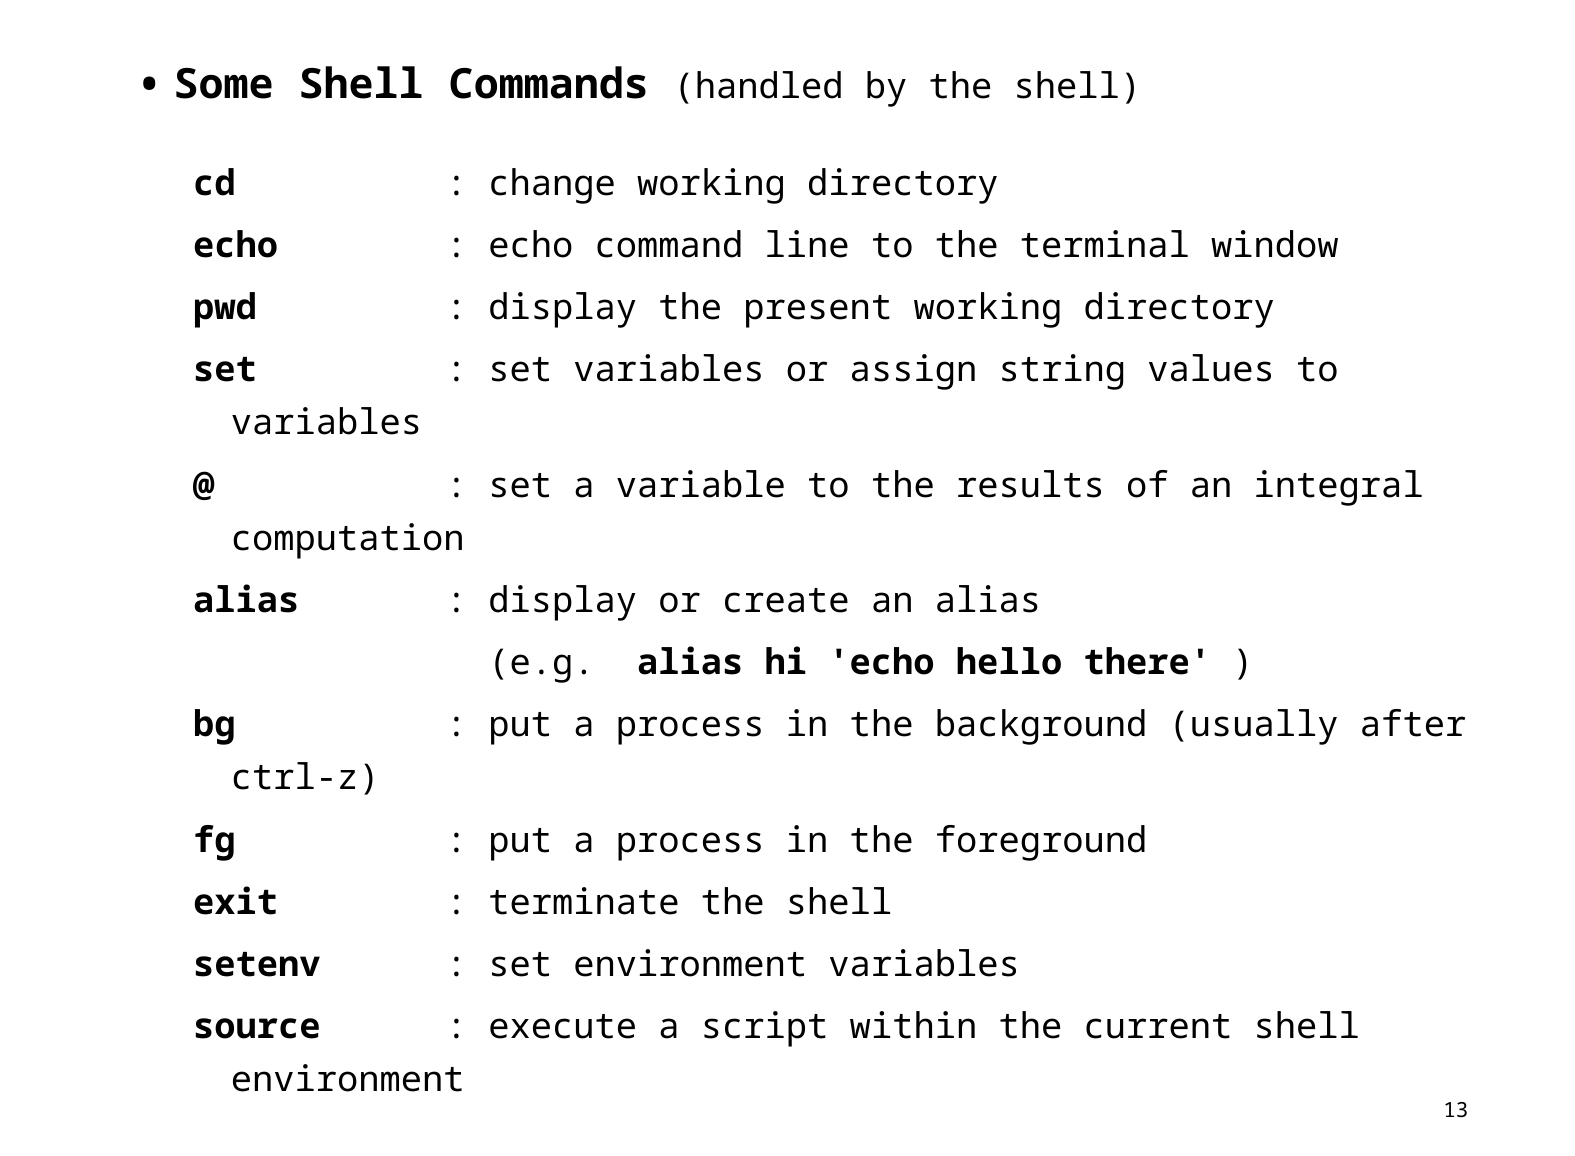

# Some Shell Commands (handled by the shell)
cd		: change working directory
echo		: echo command line to the terminal window
pwd		: display the present working directory
set		: set variables or assign string values to variables
@			: set a variable to the results of an integral computation
alias	: display or create an alias
			 (e.g. alias hi 'echo hello there' )
bg		: put a process in the background (usually after ctrl-z)
fg		: put a process in the foreground
exit		: terminate the shell
setenv	: set environment variables
source	: execute a script within the current shell environment
special keystrokes (to use while a process is running)
ctrl-c	: send an interrupt signal to the current process
ctrl-z	: send a suspend signal to the current process